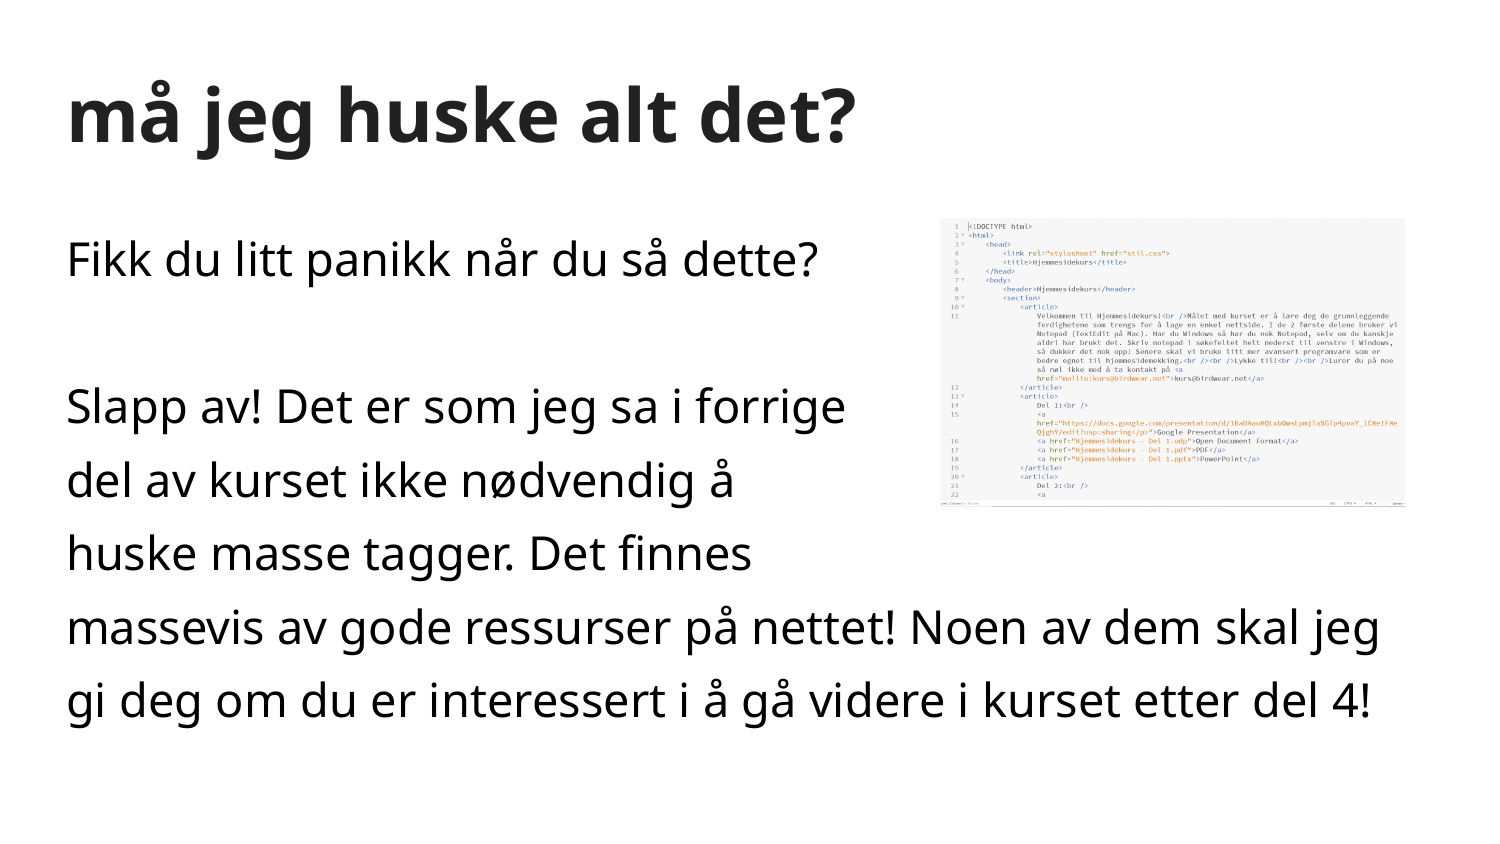

# må jeg huske alt det?
Fikk du litt panikk når du så dette?
Slapp av! Det er som jeg sa i forrige
del av kurset ikke nødvendig å
huske masse tagger. Det finnes
massevis av gode ressurser på nettet! Noen av dem skal jeg gi deg om du er interessert i å gå videre i kurset etter del 4!